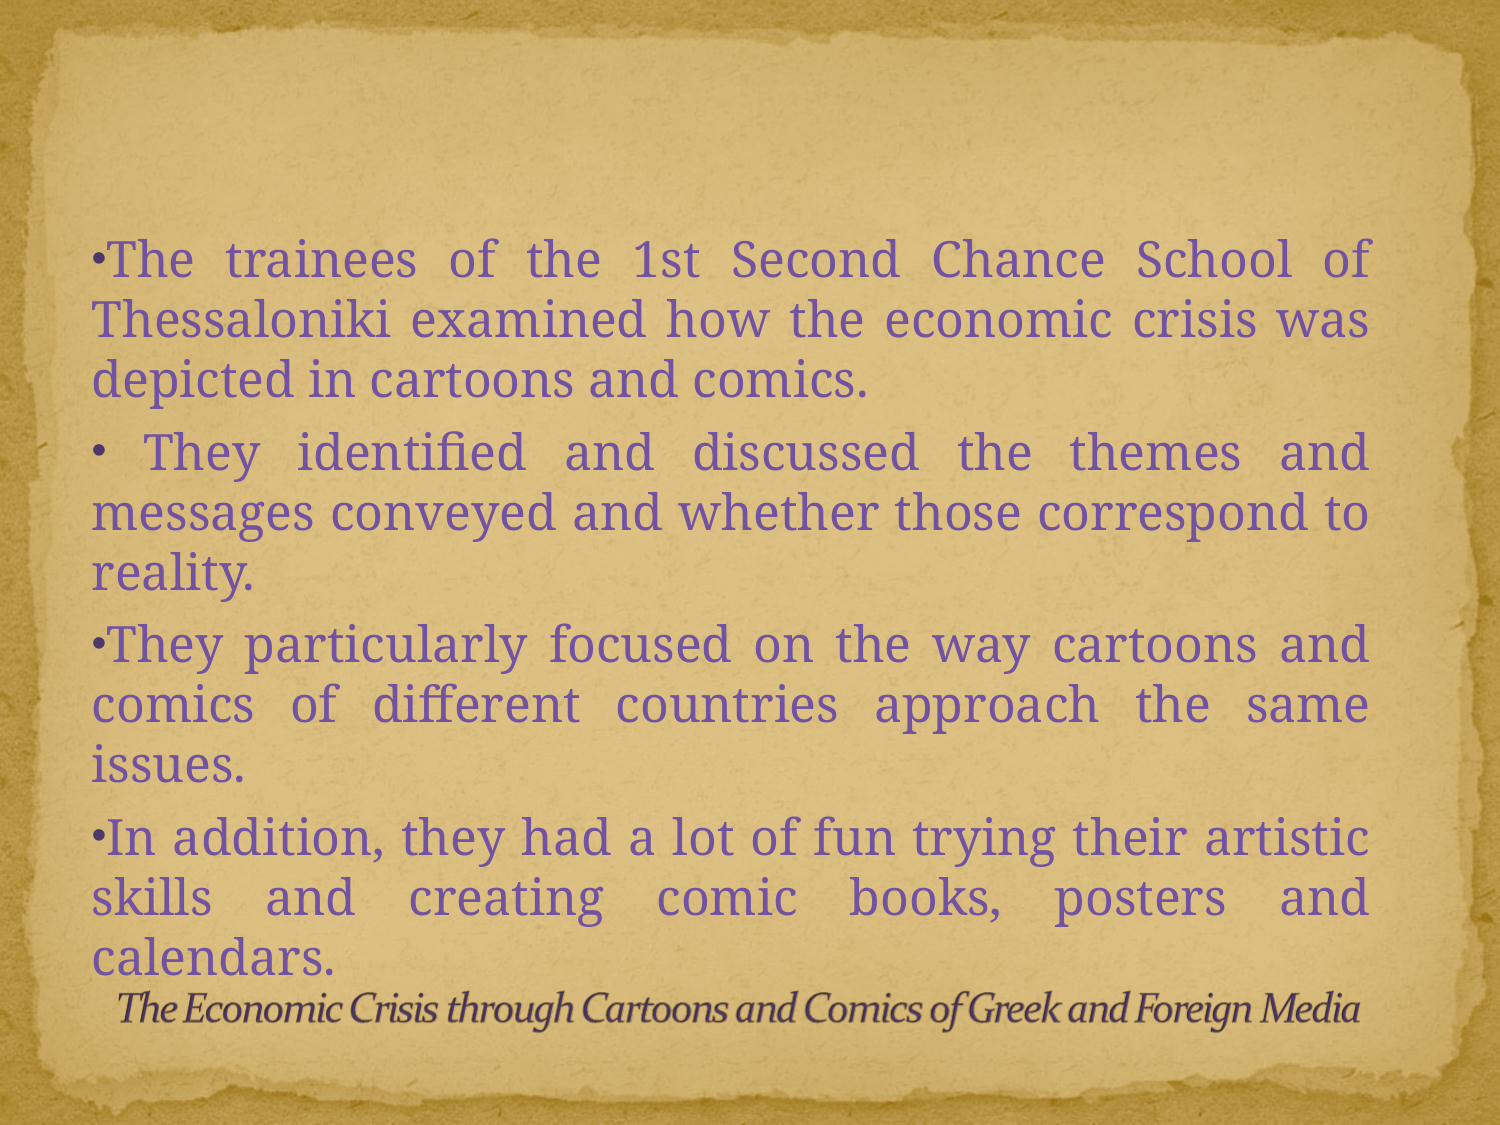

The trainees of the 1st Second Chance School of Thessaloniki examined how the economic crisis was depicted in cartoons and comics.
 They identified and discussed the themes and messages conveyed and whether those correspond to reality.
They particularly focused on the way cartoons and comics of different countries approach the same issues.
In addition, they had a lot of fun trying their artistic skills and creating comic books, posters and calendars.